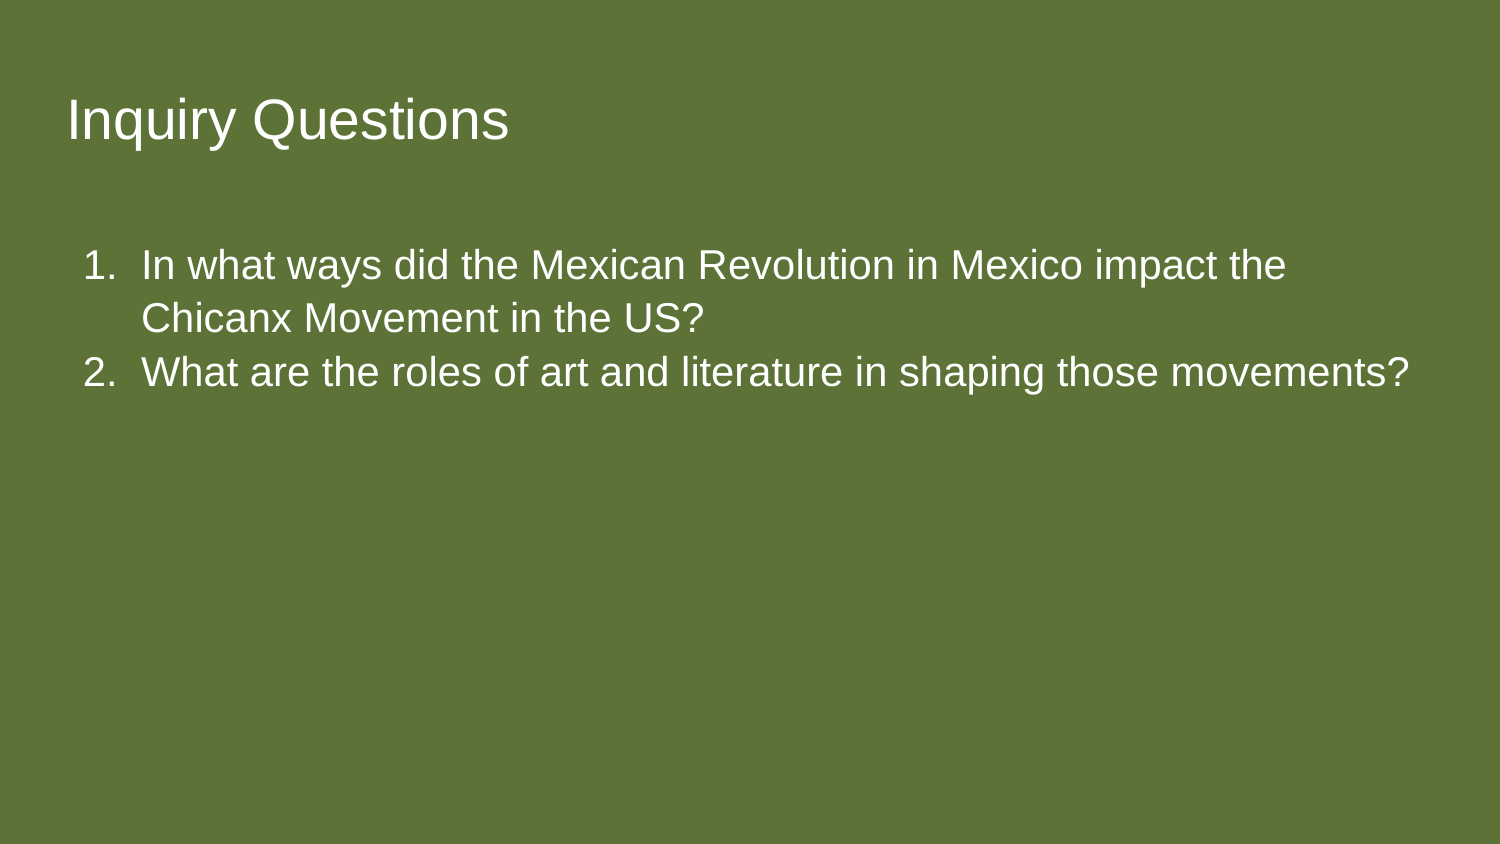

# Inquiry Questions
In what ways did the Mexican Revolution in Mexico impact the Chicanx Movement in the US?
What are the roles of art and literature in shaping those movements?